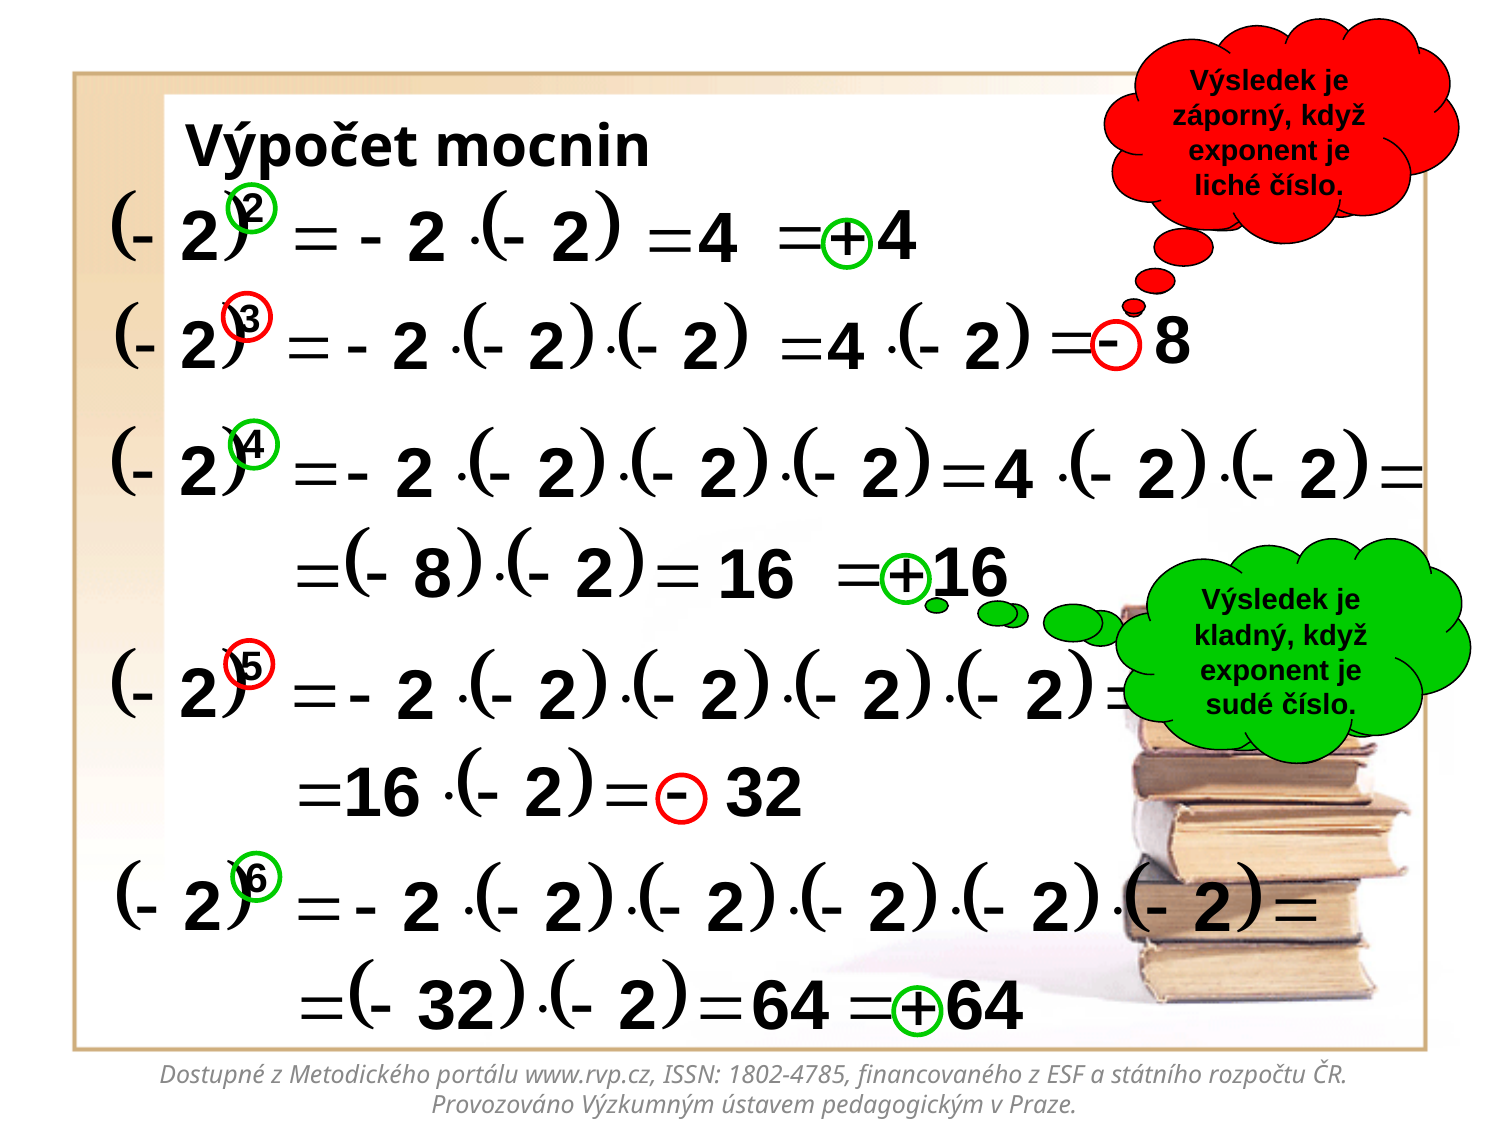

Výsledek je záporný, když exponent je liché číslo.
Kdy je výsledek záporný?
Výpočet mocnin
Výsledek je kladný, když exponent je sudé číslo.
Kdy je výsledek kladný?